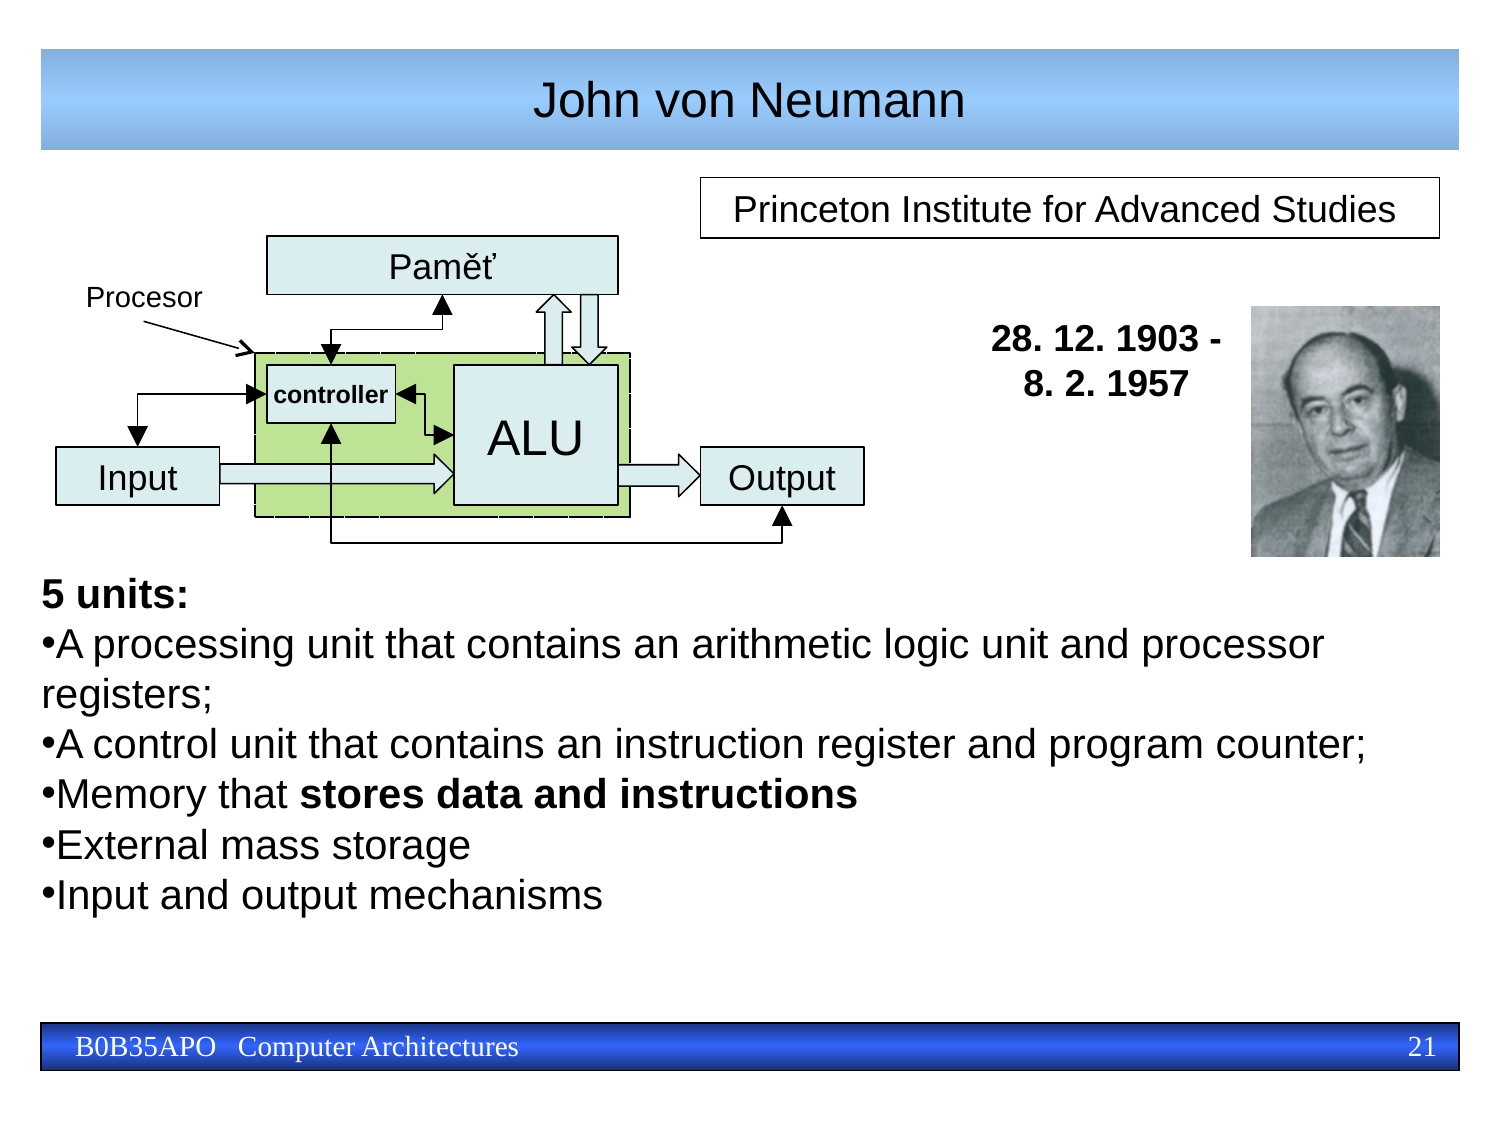

# John von Neumann
Princeton Institute for Advanced Studies
Paměť
Procesor
controller
ALU
Input
Output
28. 12. 1903 - 8. 2. 1957
5 units:
A processing unit that contains an arithmetic logic unit and processor registers;
A control unit that contains an instruction register and program counter;
Memory that stores data and instructions
External mass storage
Input and output mechanisms
B0B35APO Computer Architectures
21